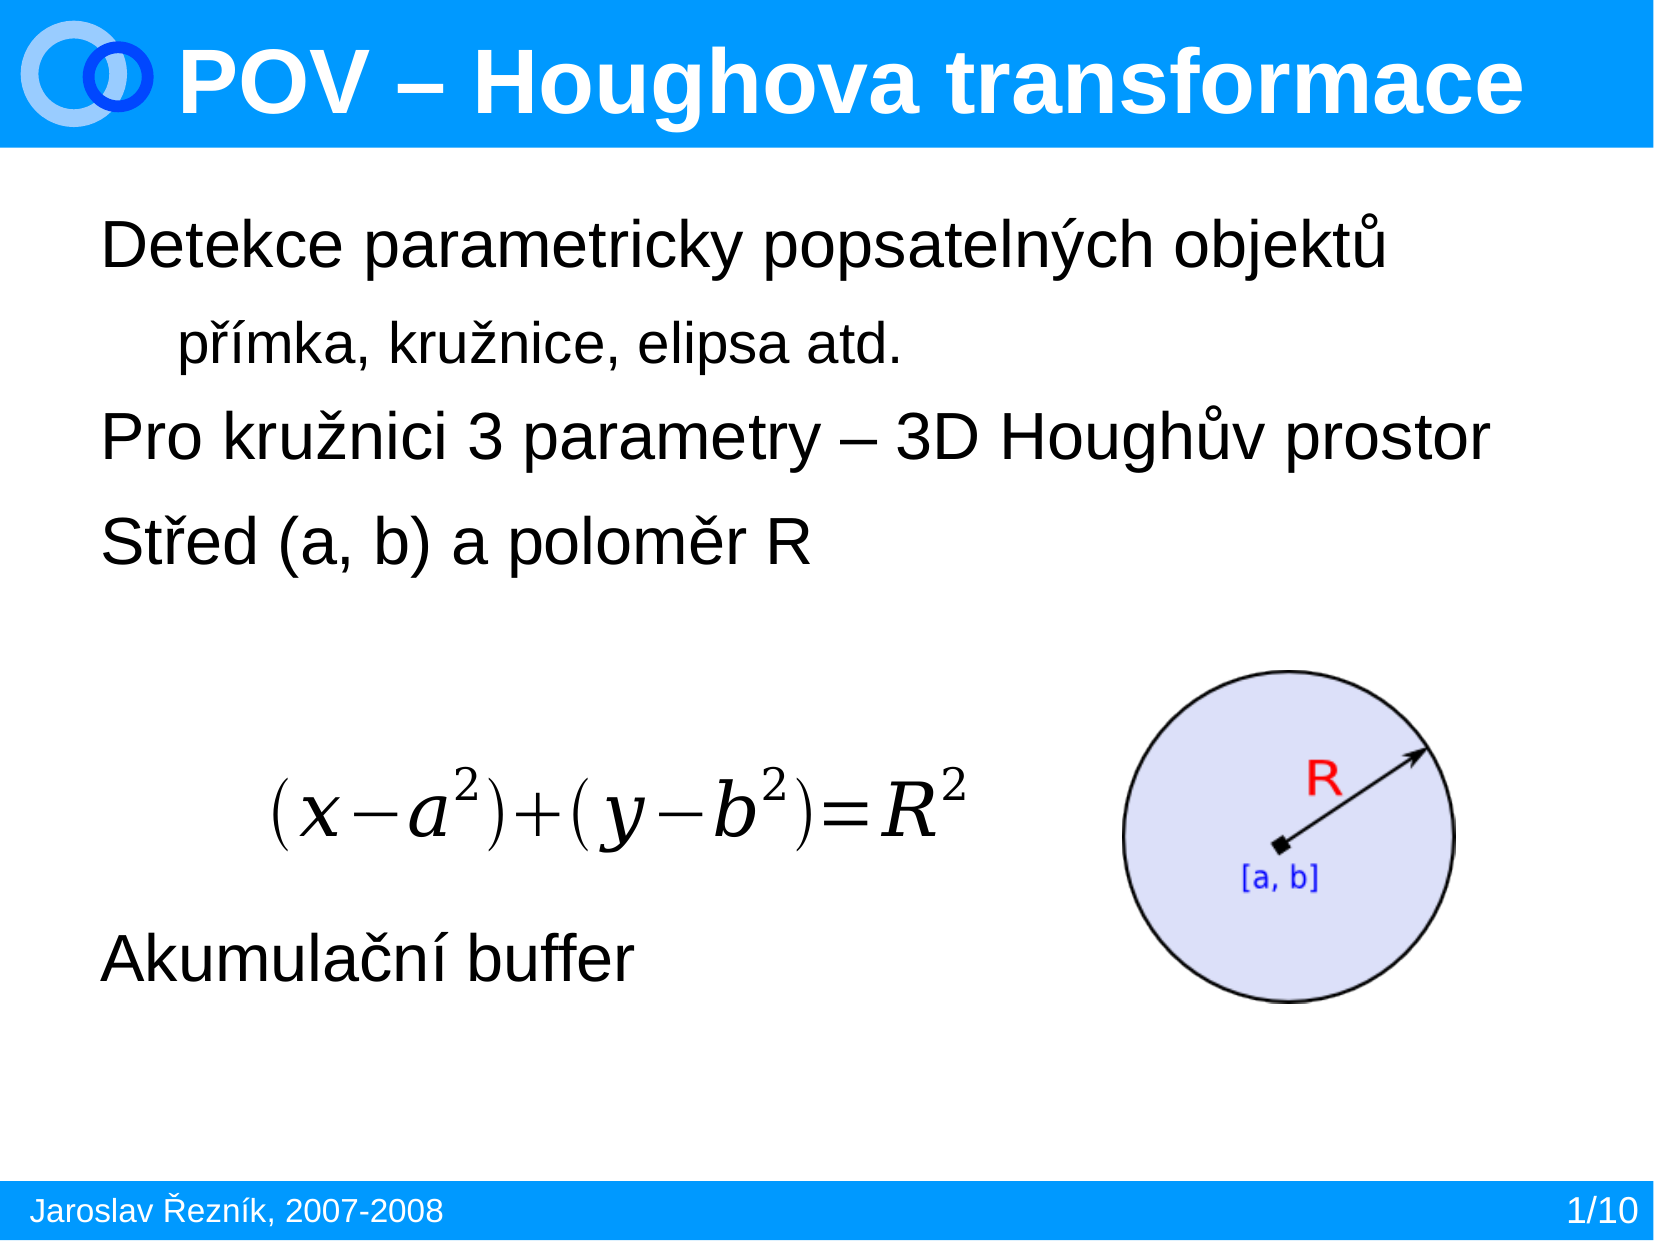

# POV – Houghova transformace
Detekce parametricky popsatelných objektů
přímka, kružnice, elipsa atd.
Pro kružnici 3 parametry – 3D Houghův prostor
Střed (a, b) a poloměr R
Akumulační buffer
1/10
Jaroslav Řezník, 2007-2008